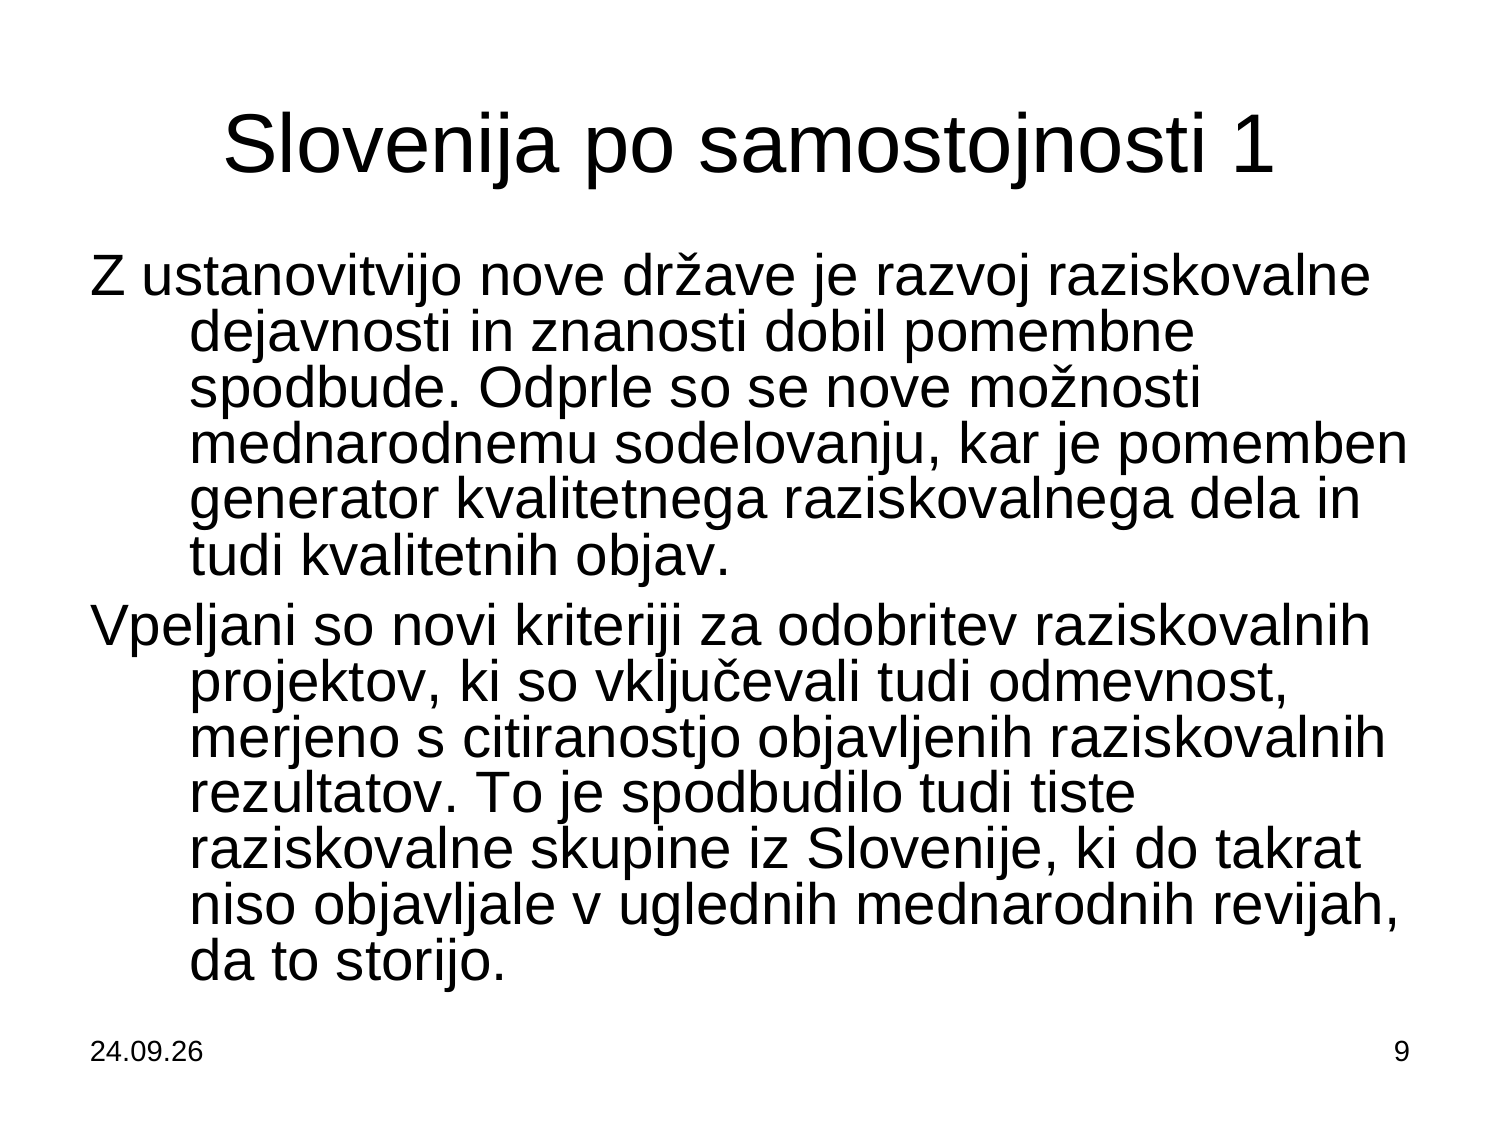

# Slovenija po samostojnosti 1
Z ustanovitvijo nove države je razvoj raziskovalne dejavnosti in znanosti dobil pomembne spodbude. Odprle so se nove možnosti mednarodnemu sodelovanju, kar je pomemben generator kvalitetnega raziskovalnega dela in tudi kvalitetnih objav.
Vpeljani so novi kriteriji za odobritev raziskovalnih projektov, ki so vključevali tudi odmevnost, merjeno s citiranostjo objavljenih raziskovalnih rezultatov. To je spodbudilo tudi tiste raziskovalne skupine iz Slovenije, ki do takrat niso objavljale v uglednih mednarodnih revijah, da to storijo.